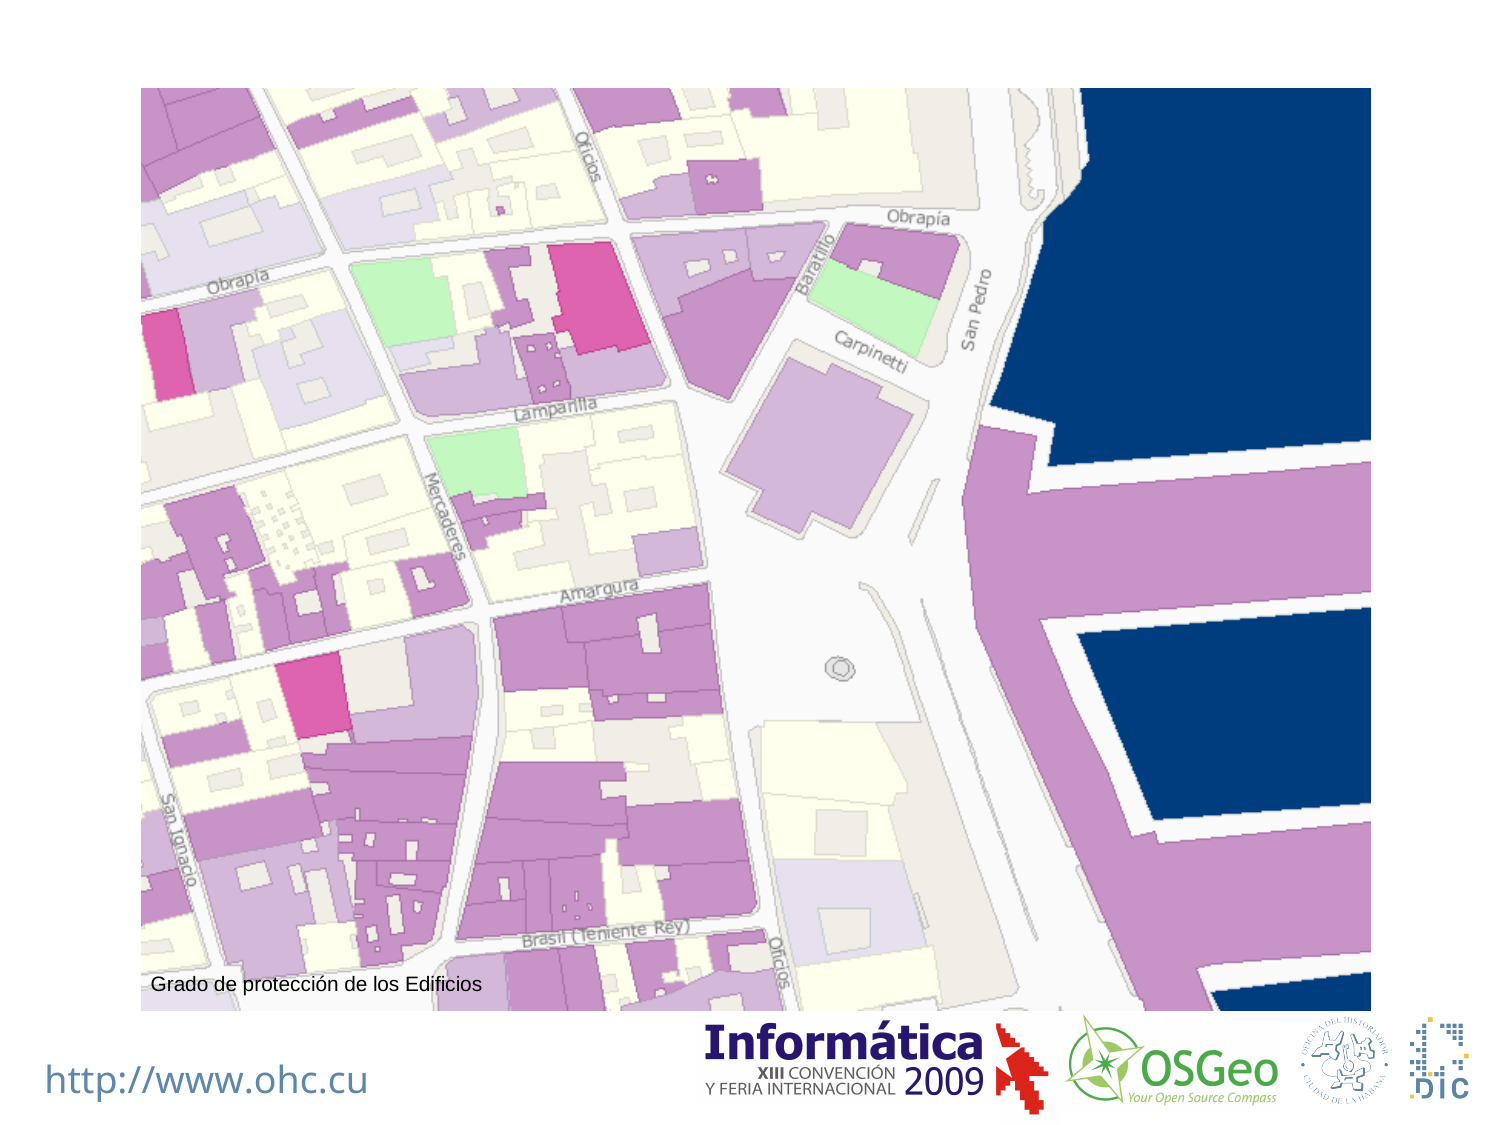

Grado de protección de los Edificios
http://www.ohc.cu